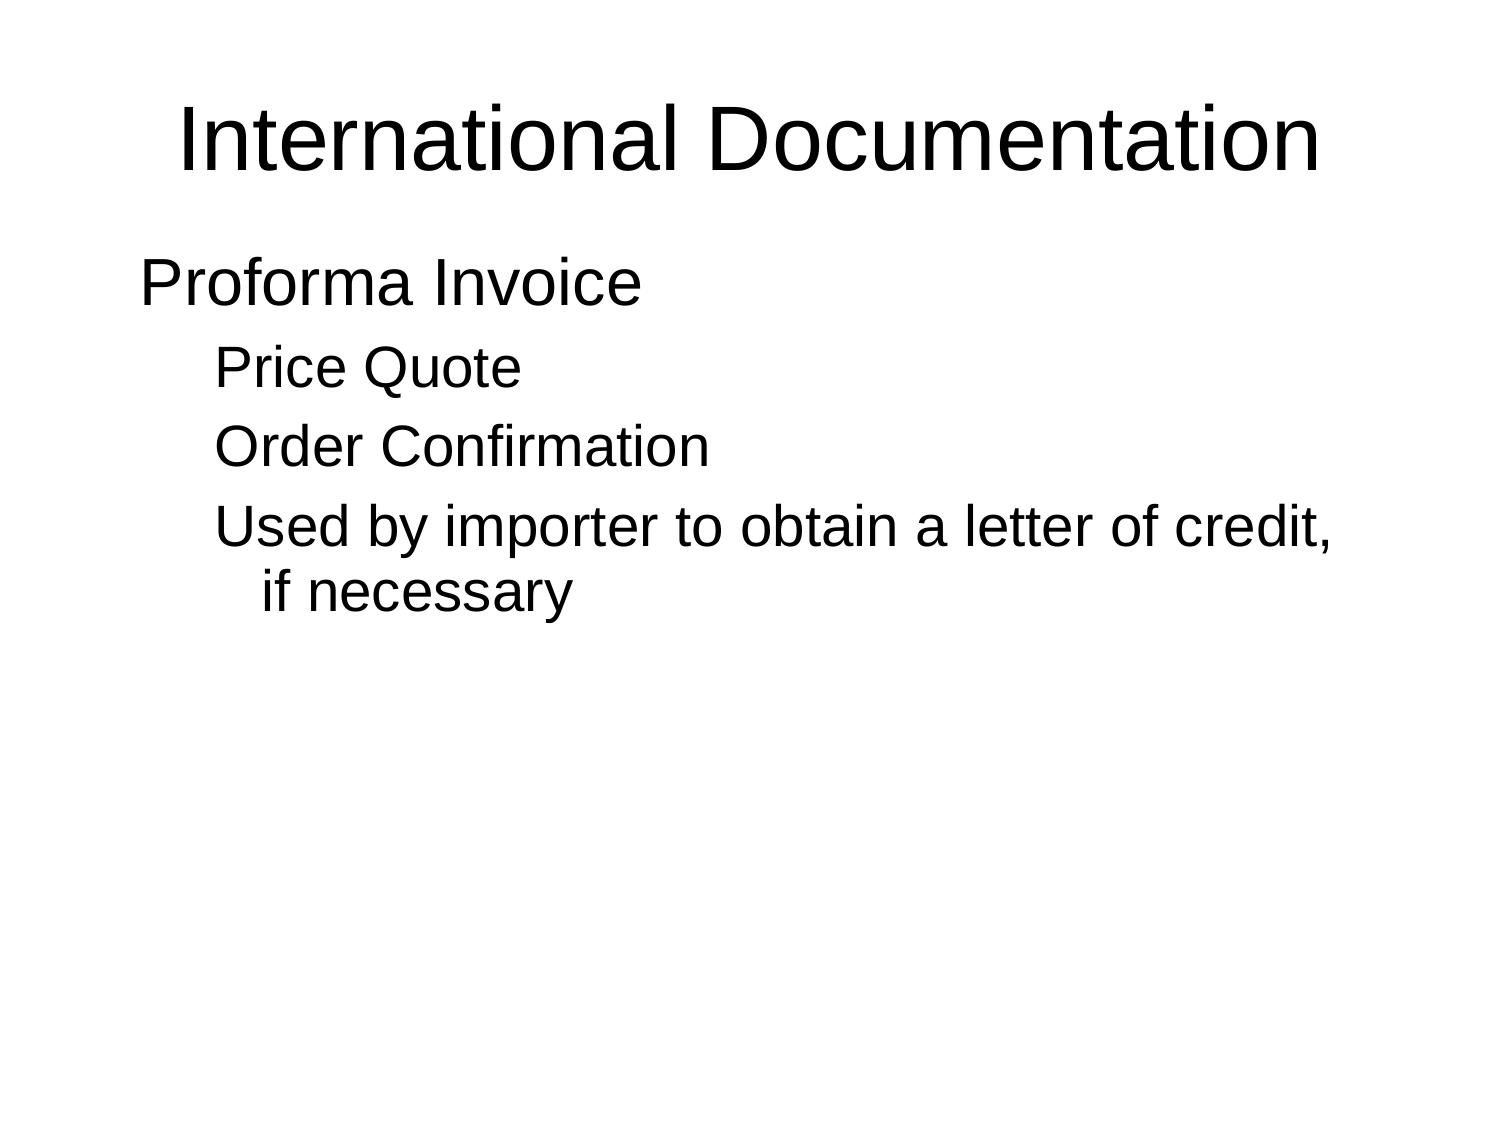

International Documentation
# Proforma Invoice
Price Quote
Order Confirmation
Used by importer to obtain a letter of credit, if necessary